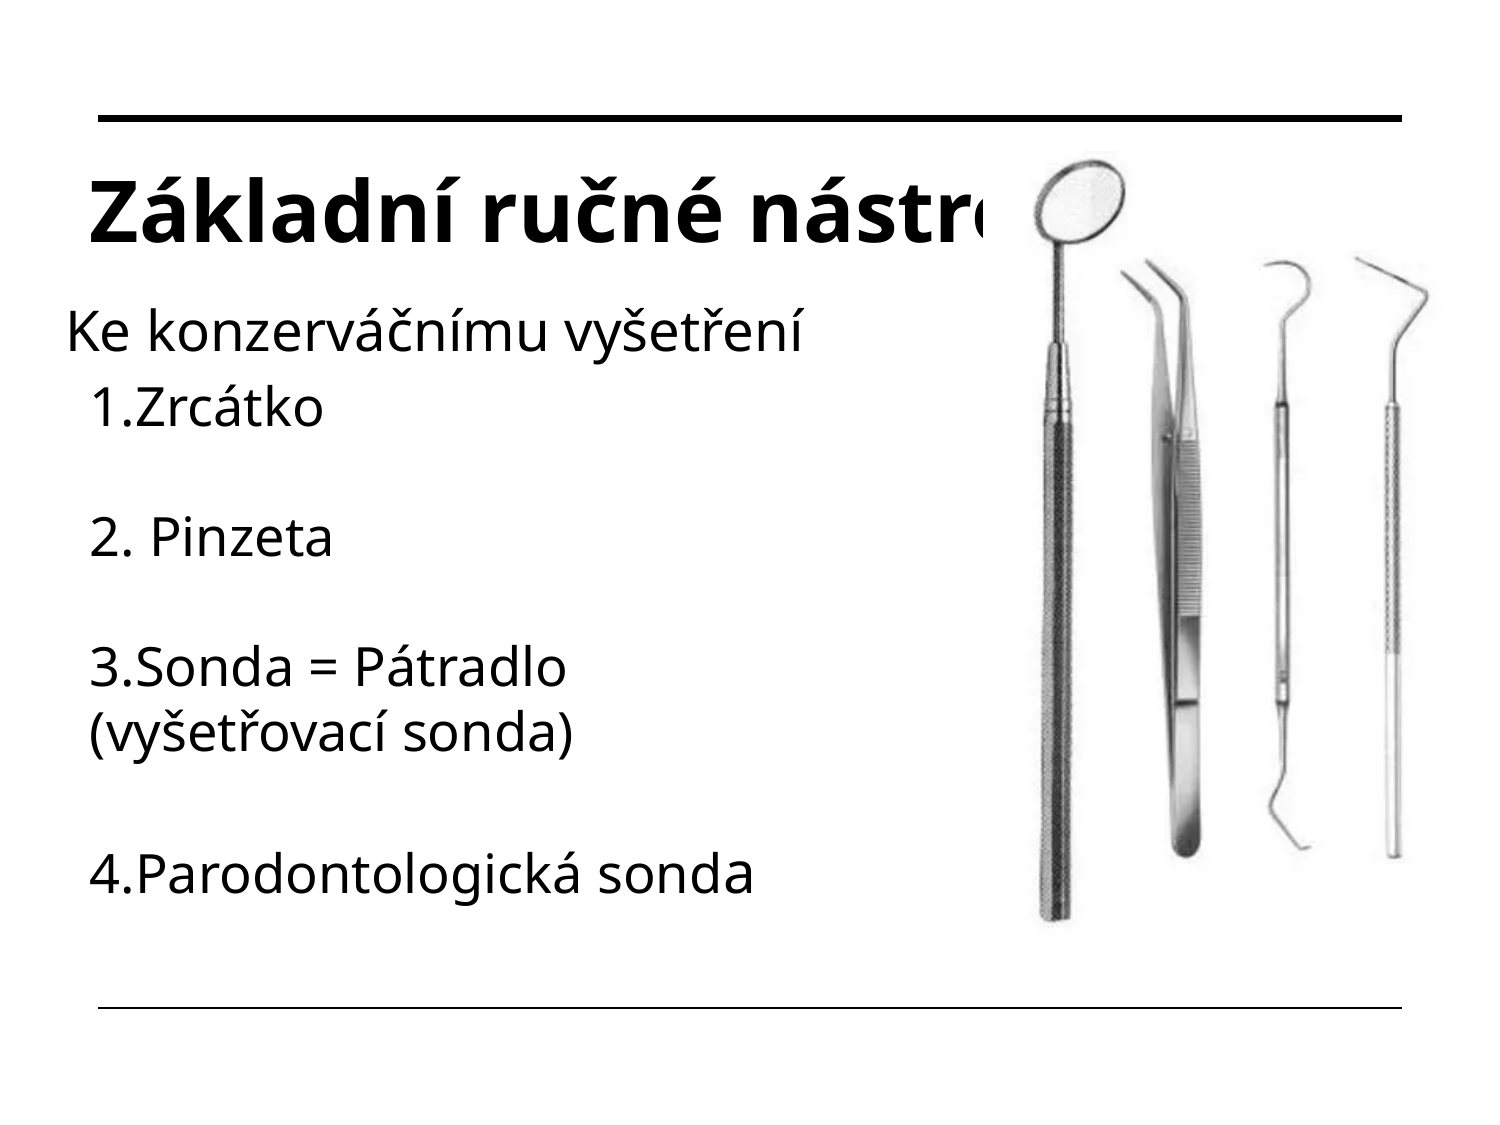

Základní ručné nástroje
 Ke konzerváčnímu vyšetření
1.Zrcátko
2. Pinzeta
3.Sonda = Pátradlo (vyšetřovací sonda)
4.Parodontologická sonda